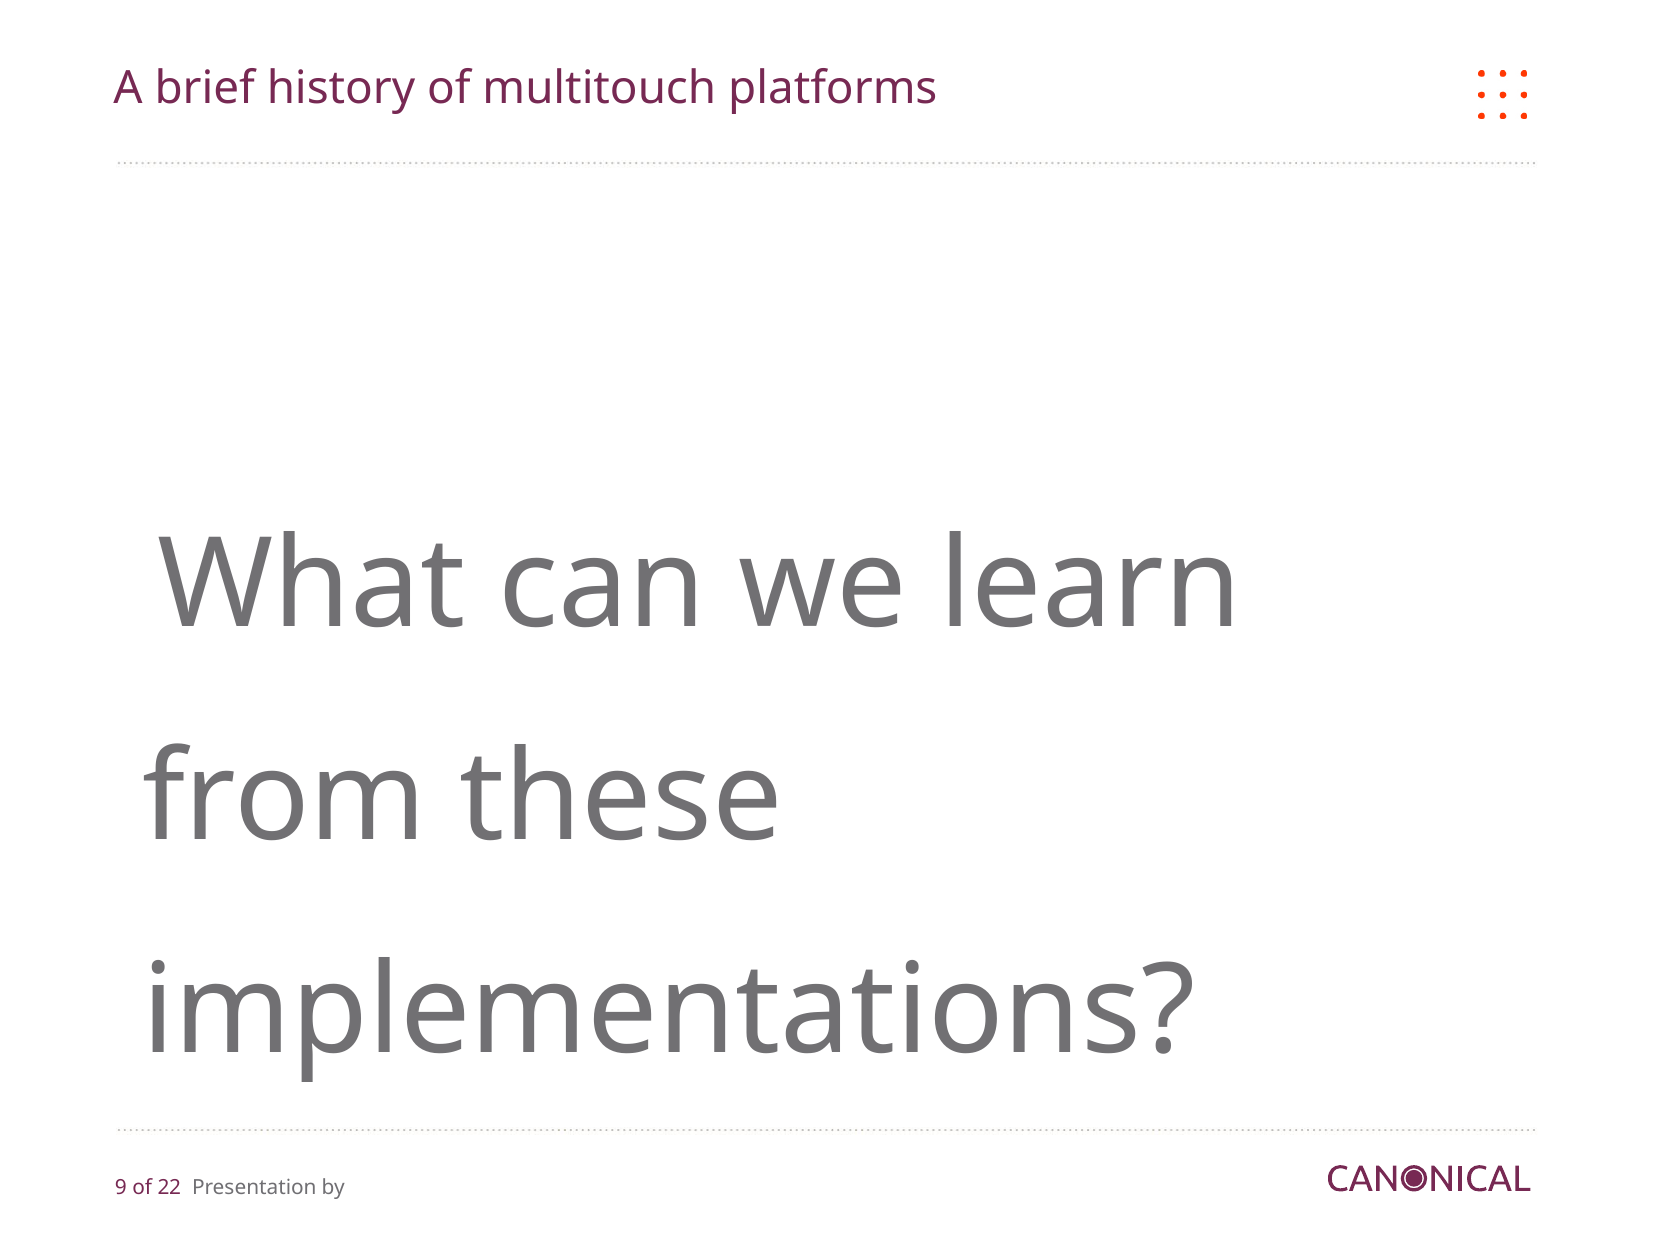

# A brief history of multitouch platforms
What can we learn from these implementations?